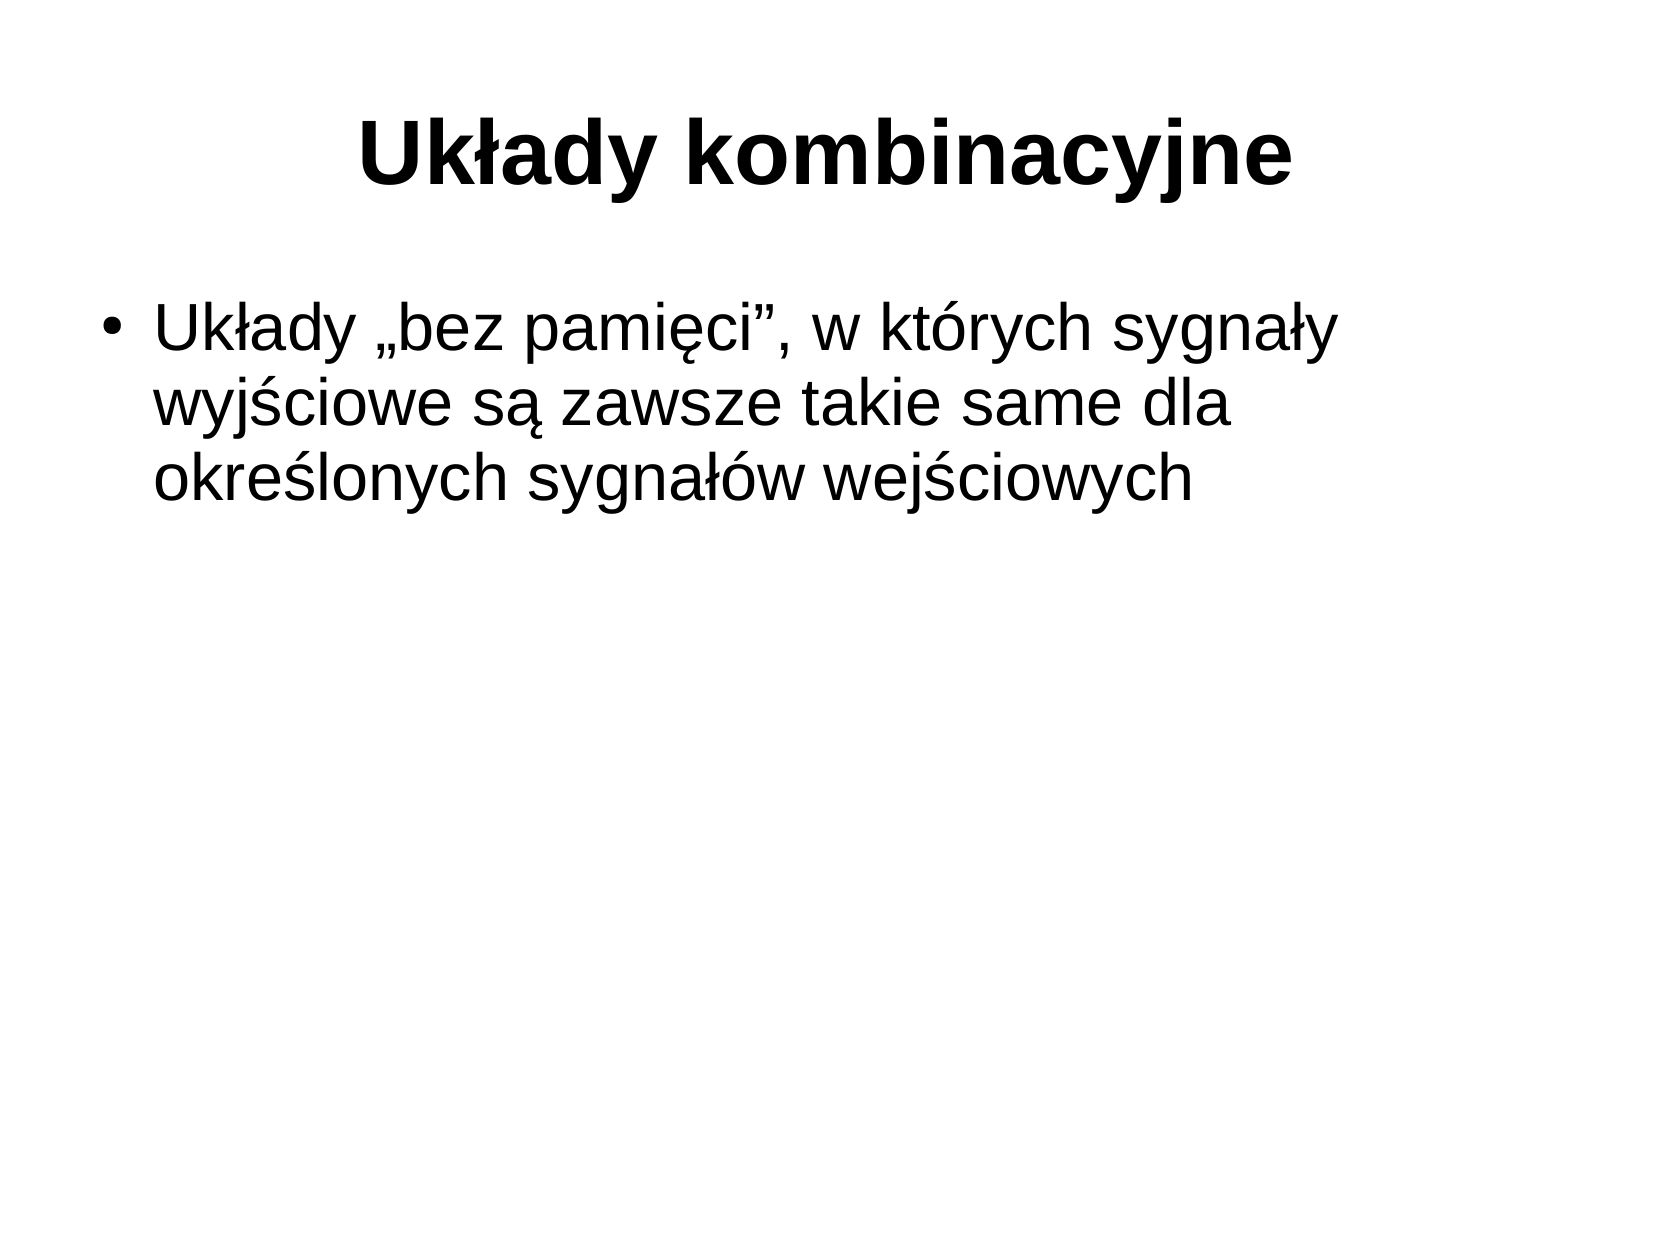

# Układy kombinacyjne
Układy „bez pamięci”, w których sygnały wyjściowe są zawsze takie same dla określonych sygnałów wejściowych